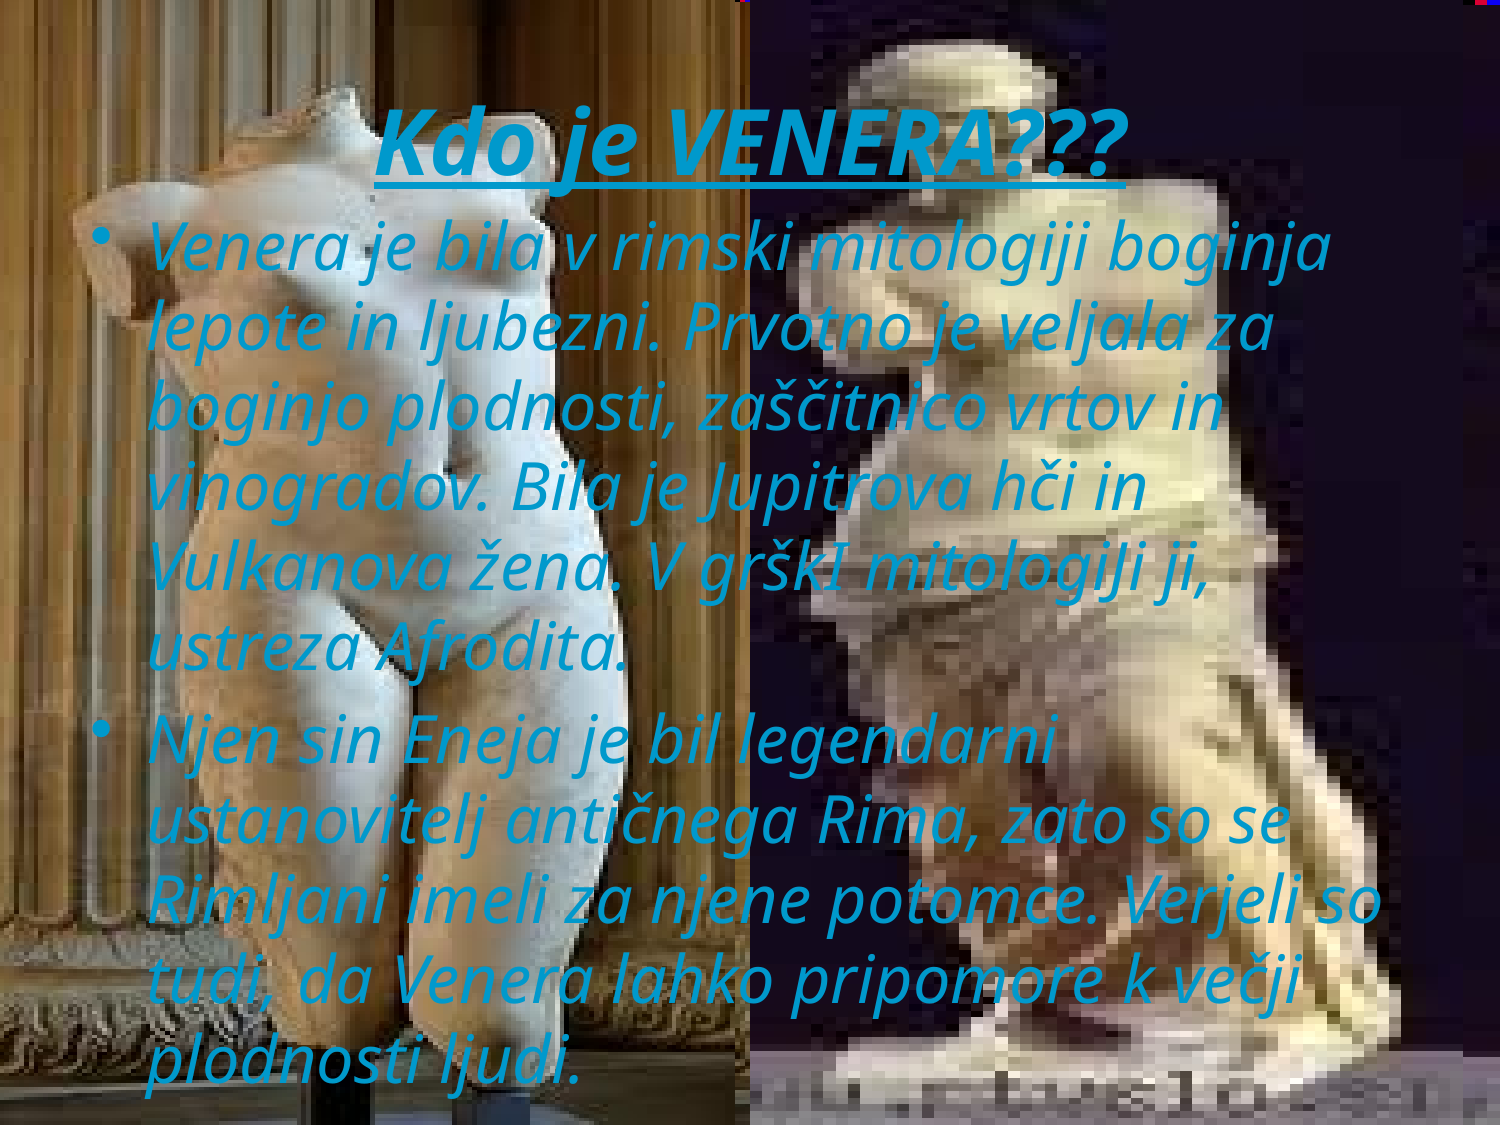

# Kdo je VENERA???
Venera je bila v rimski mitologiji boginja lepote in ljubezni. Prvotno je veljala za boginjo plodnosti, zaščitnico vrtov in vinogradov. Bila je Jupitrova hči in Vulkanova žena. V grškI mitologiJi ji, ustreza Afrodita.
Njen sin Eneja je bil legendarni ustanovitelj antičnega Rima, zato so se Rimljani imeli za njene potomce. Verjeli so tudi, da Venera lahko pripomore k večji plodnosti ljudi.